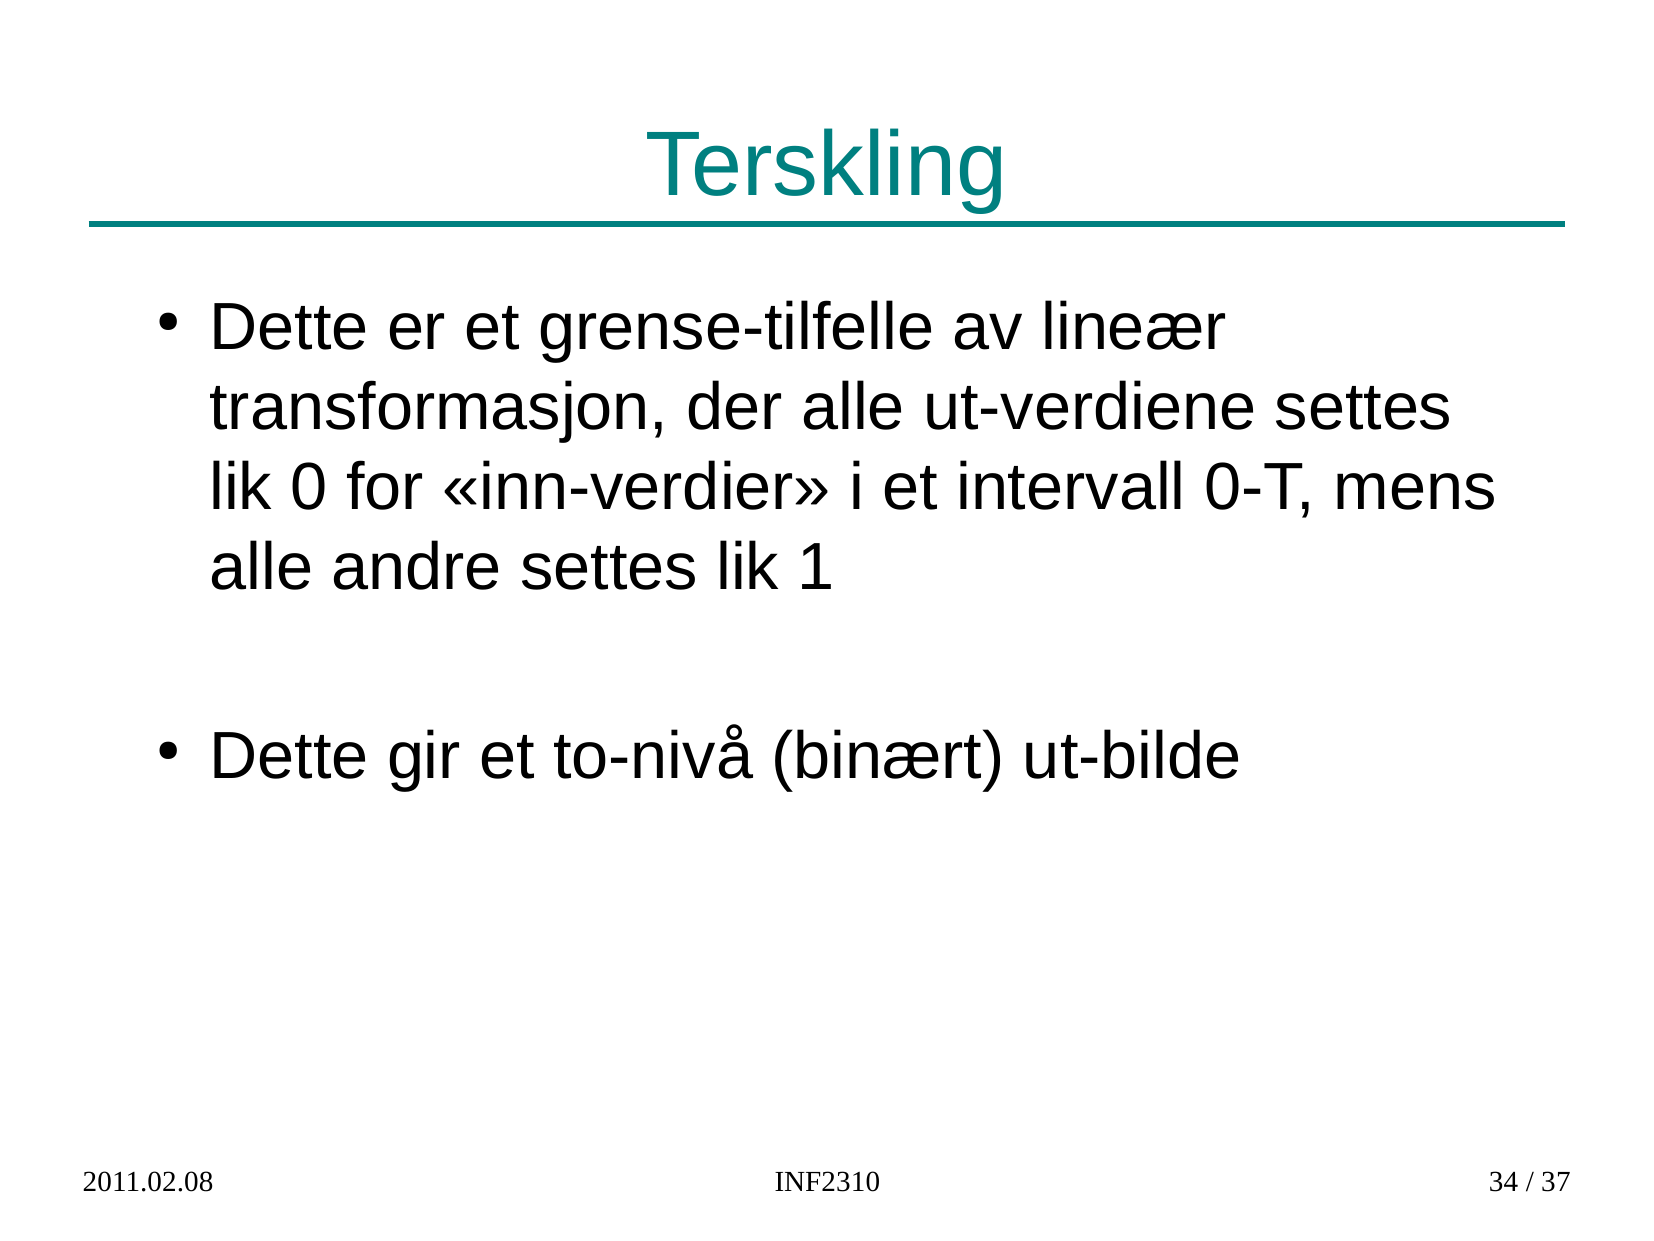

# Terskling
Dette er et grense-tilfelle av lineær transformasjon, der alle ut-verdiene settes lik 0 for «inn-verdier» i et intervall 0-T, mens alle andre settes lik 1
Dette gir et to-nivå (binært) ut-bilde
2011.02.08
INF2310
34